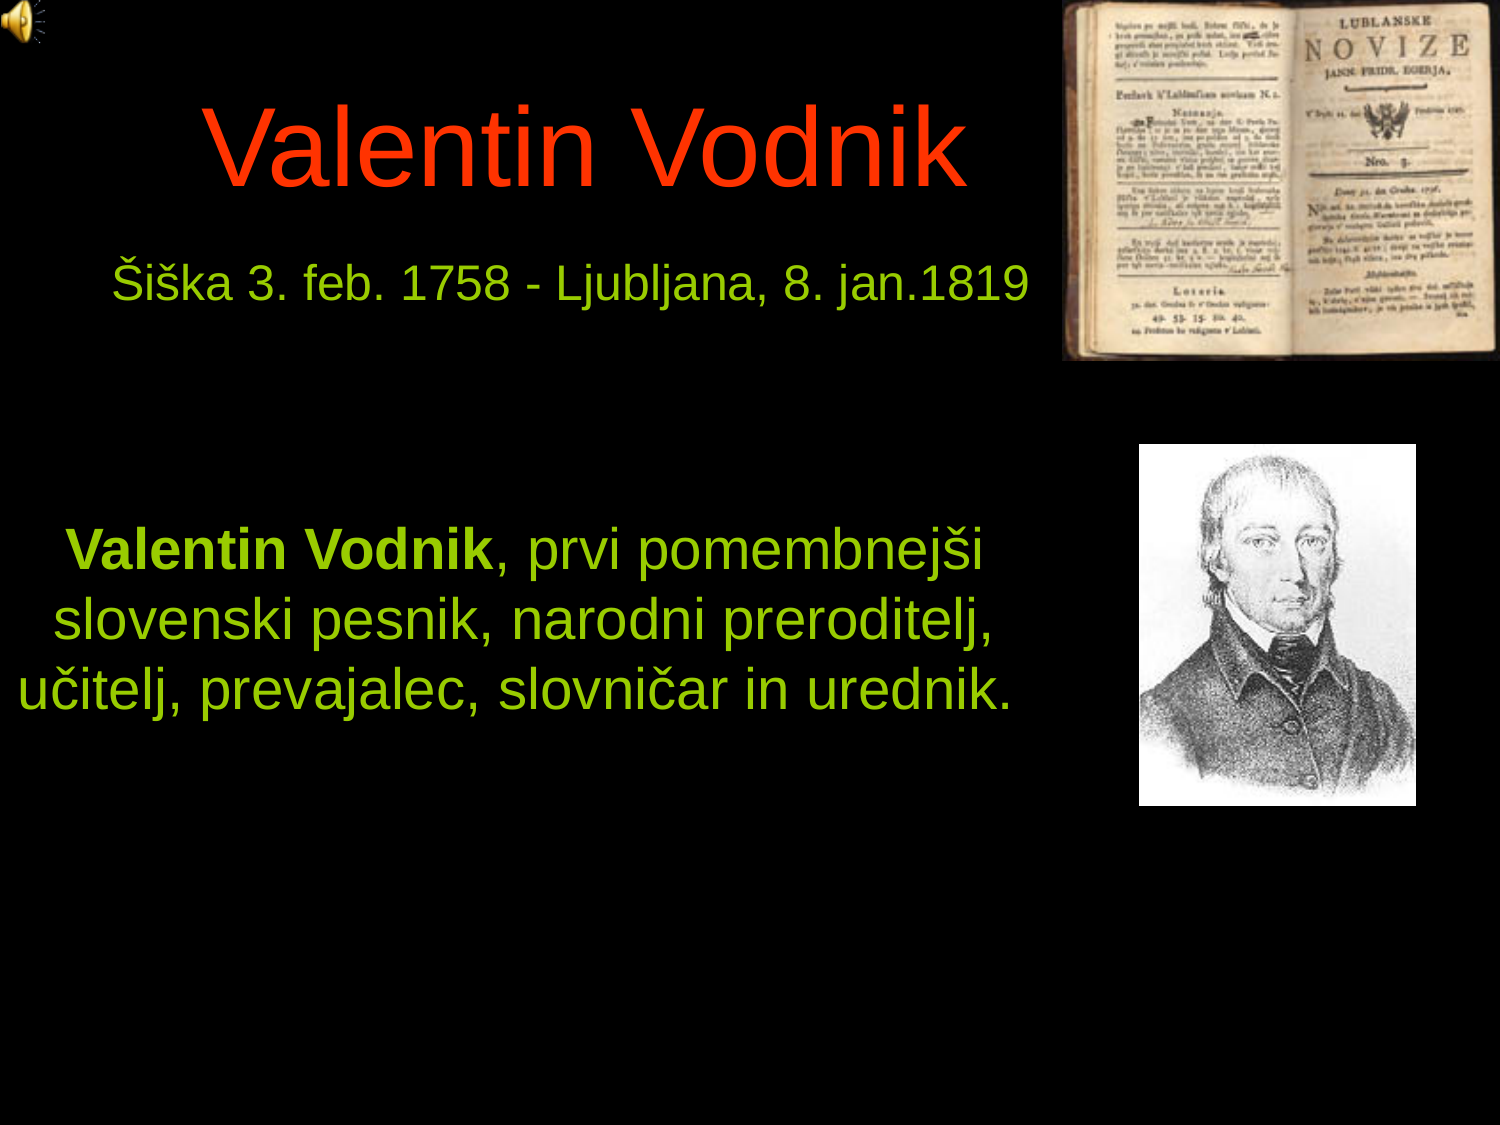

# Valentin Vodnik Šiška 3. feb. 1758 - Ljubljana, 8. jan.1819
Valentin Vodnik, prvi pomembnejši slovenski pesnik, narodni preroditelj, učitelj, prevajalec, slovničar in urednik.